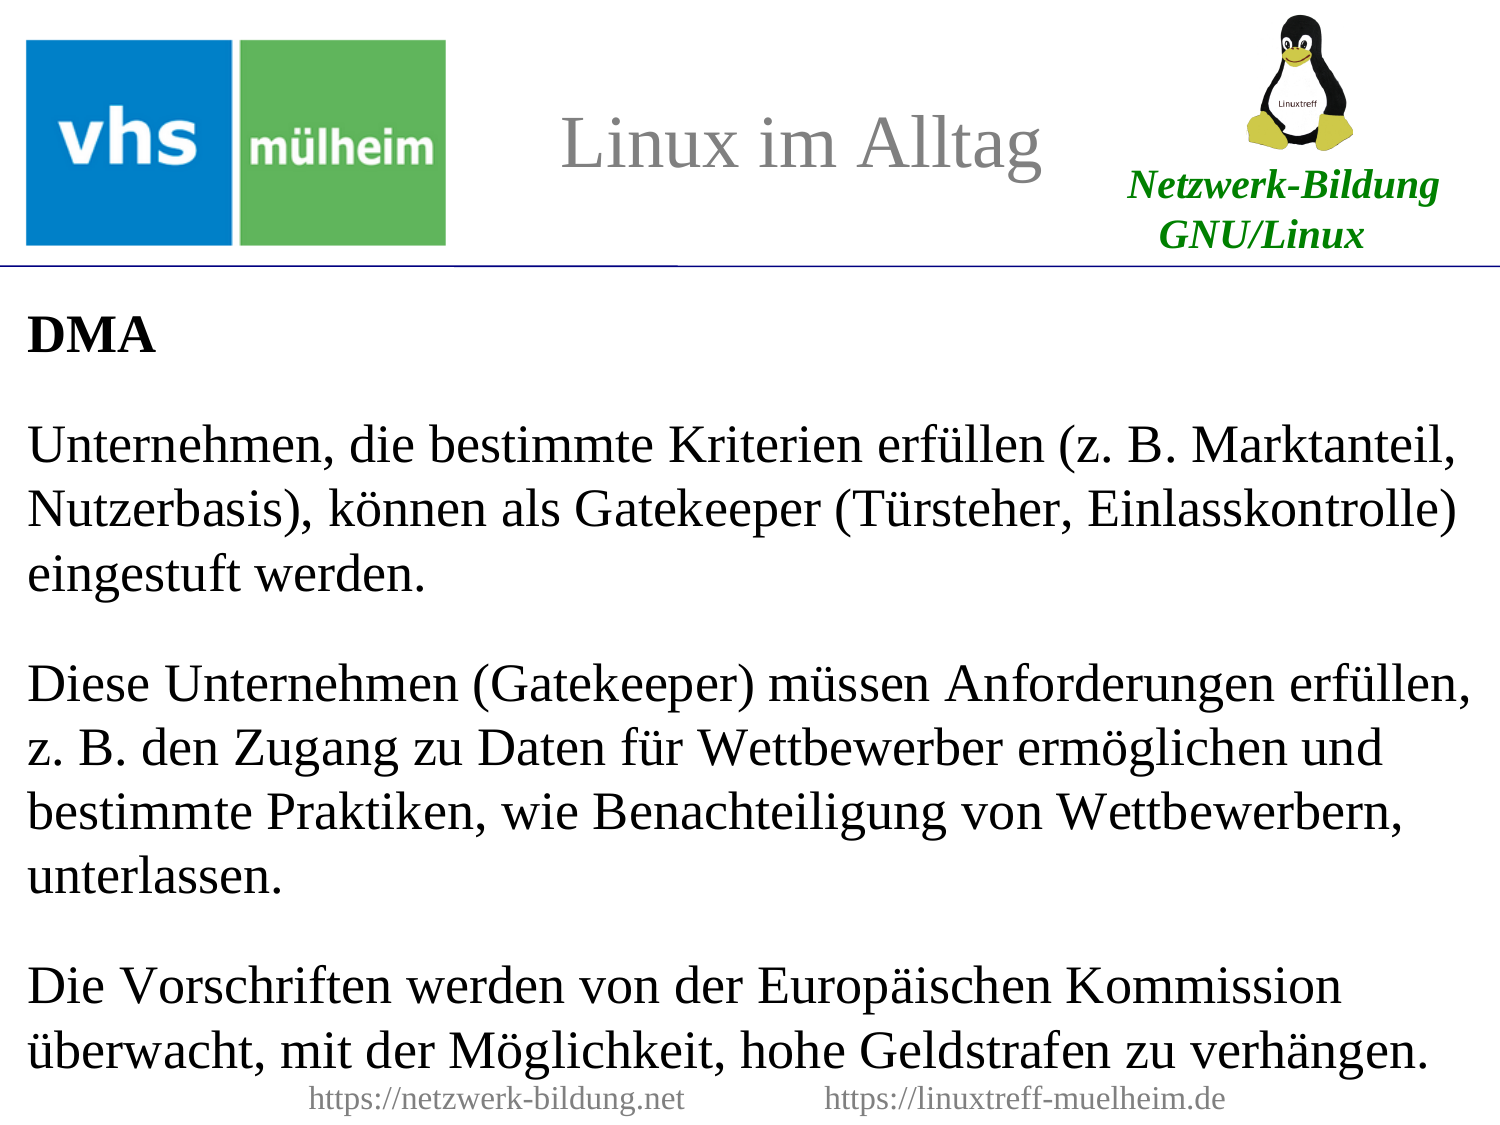

Linux im Alltag
Netzwerk-Bildung
 GNU/Linux
DMA
Unternehmen, die bestimmte Kriterien erfüllen (z. B. Marktanteil, Nutzerbasis), können als Gatekeeper (Türsteher, Einlasskontrolle) eingestuft werden.
Diese Unternehmen (Gatekeeper) müssen Anforderungen erfüllen, z. B. den Zugang zu Daten für Wettbewerber ermöglichen und bestimmte Praktiken, wie Benachteiligung von Wettbewerbern, unterlassen.
Die Vorschriften werden von der Europäischen Kommission überwacht, mit der Möglichkeit, hohe Geldstrafen zu verhängen.
https://netzwerk-bildung.net		https://linuxtreff-muelheim.de